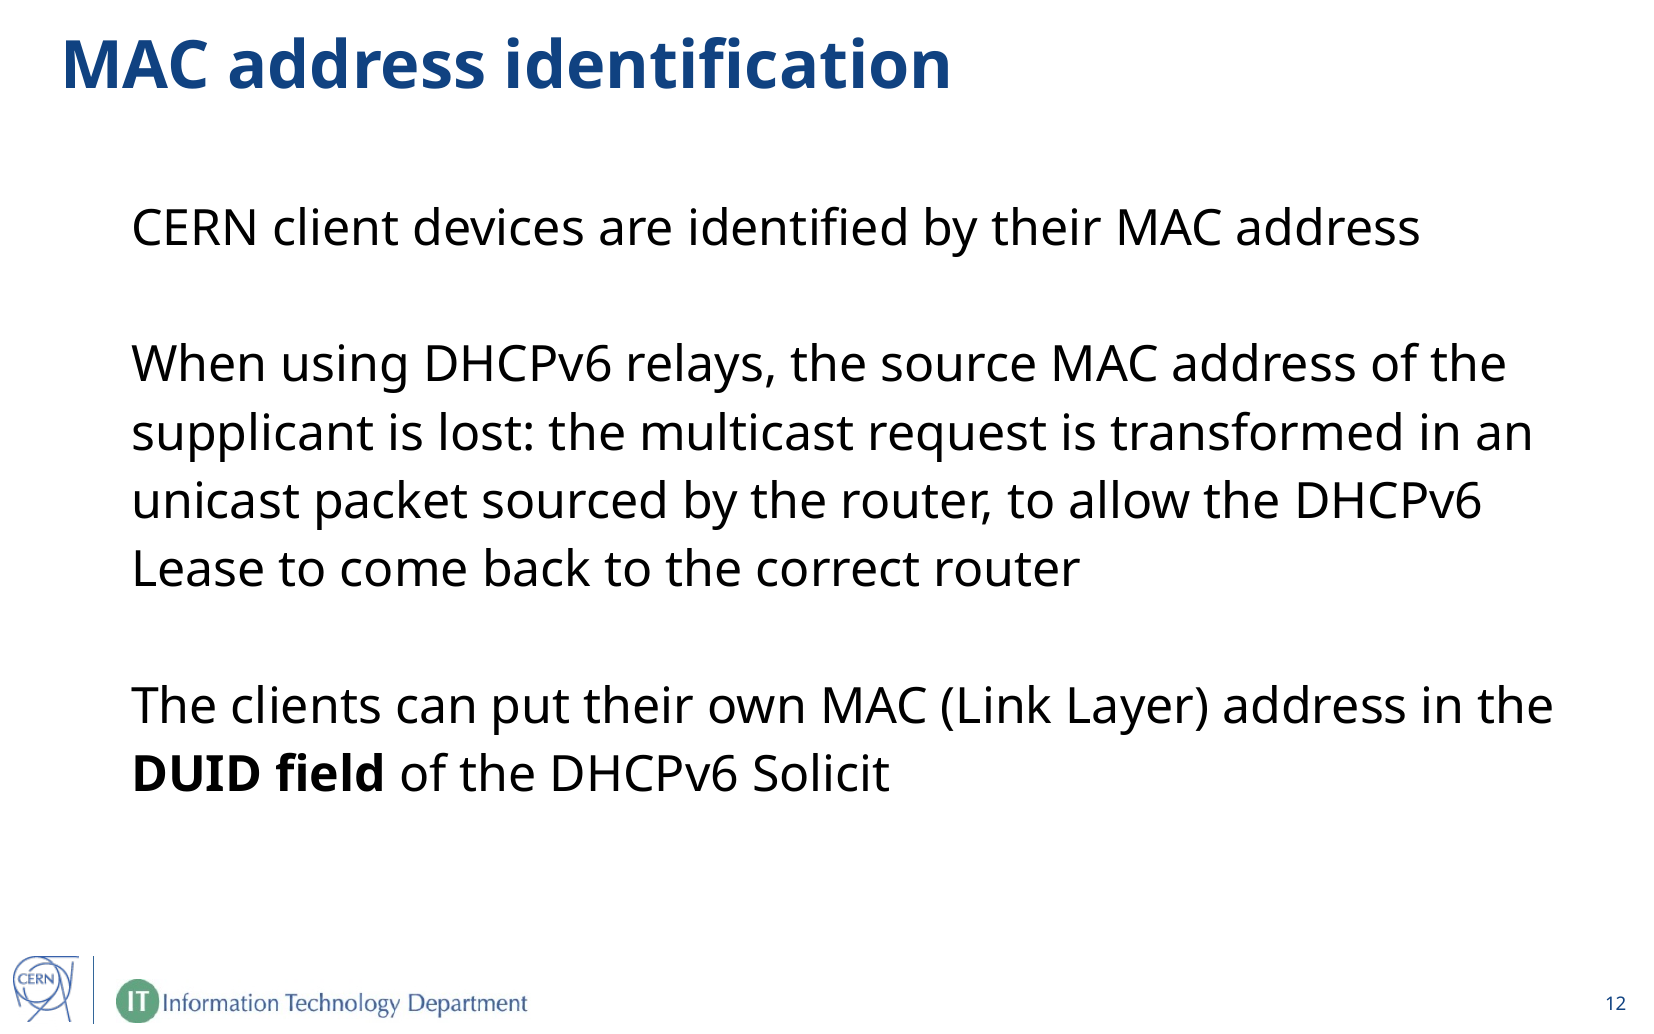

# MAC address identification
CERN client devices are identified by their MAC address
When using DHCPv6 relays, the source MAC address of the supplicant is lost: the multicast request is transformed in an unicast packet sourced by the router, to allow the DHCPv6 Lease to come back to the correct router
The clients can put their own MAC (Link Layer) address in the DUID field of the DHCPv6 Solicit